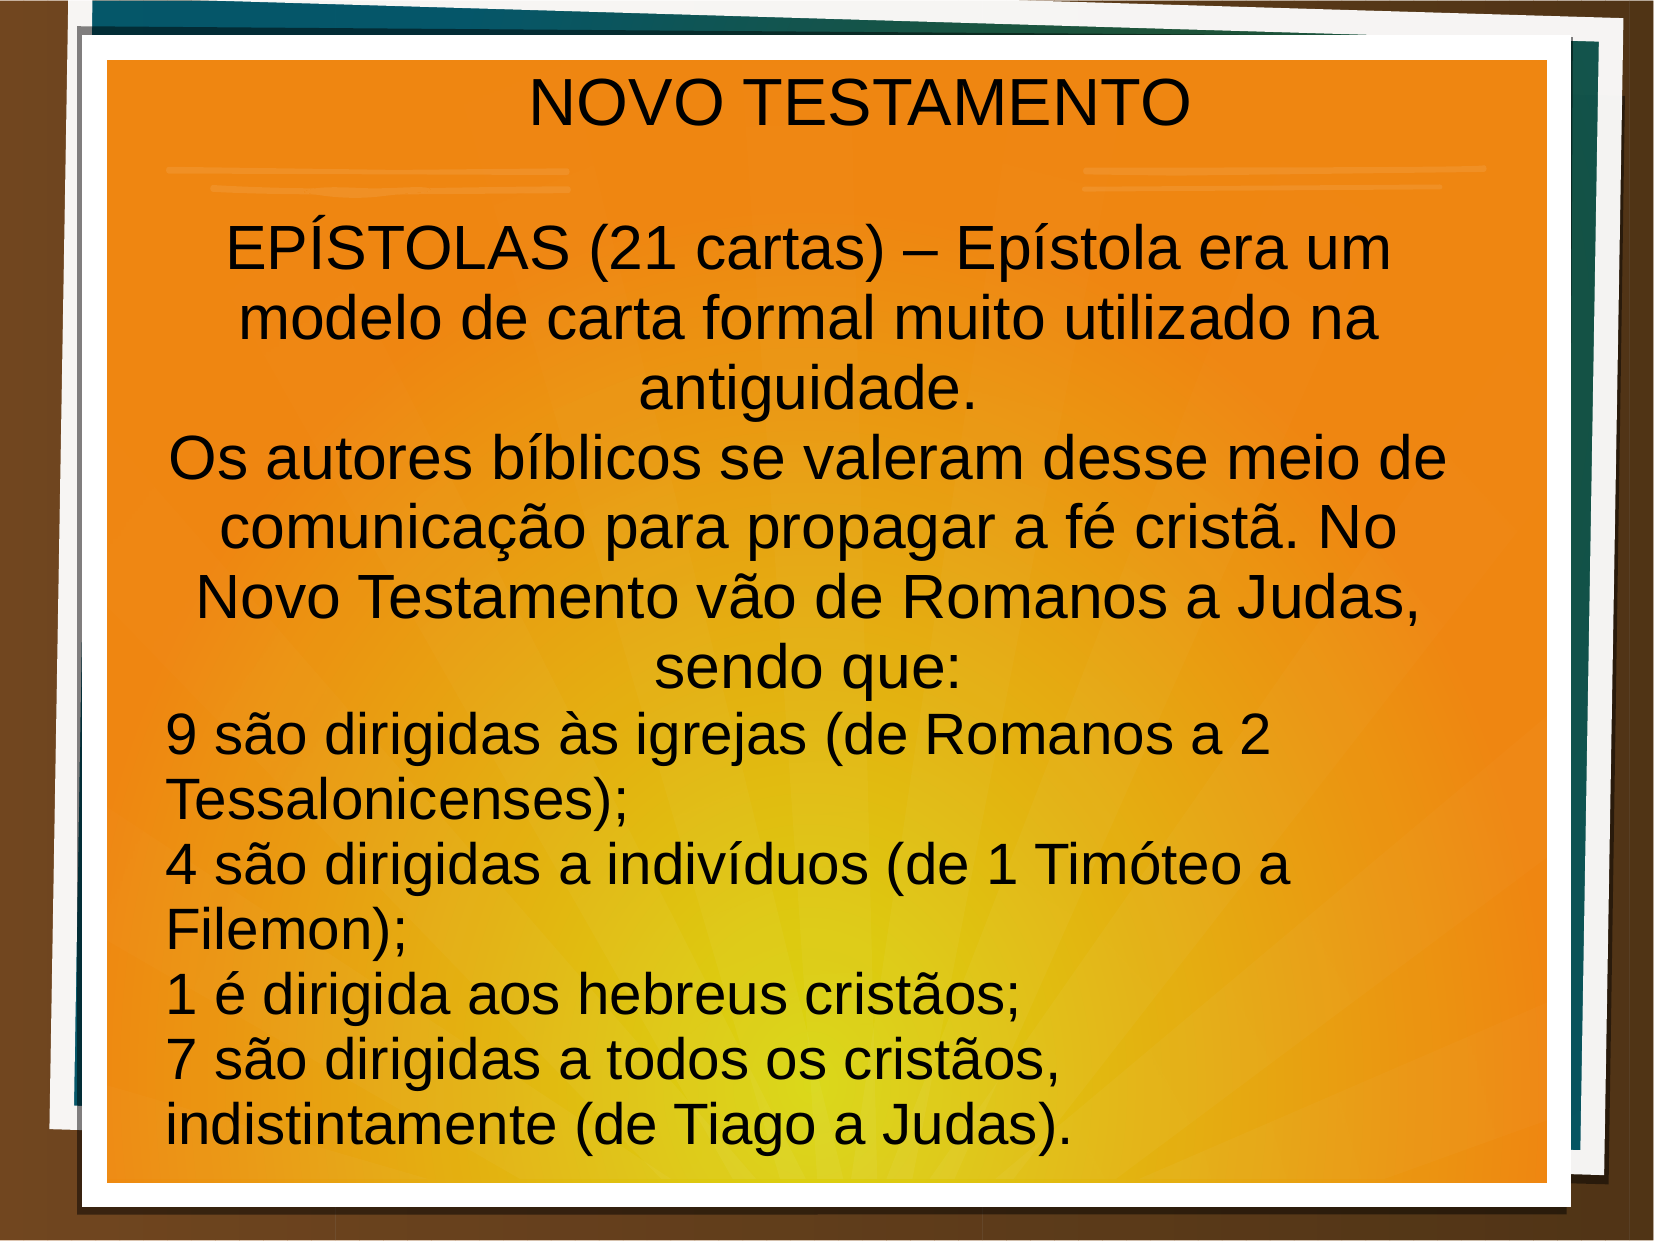

# NOVO TESTAMENTO
EPÍSTOLAS (21 cartas) – Epístola era um modelo de carta formal muito utilizado na antiguidade.
Os autores bíblicos se valeram desse meio de comunicação para propagar a fé cristã. No Novo Testamento vão de Romanos a Judas, sendo que:
9 são dirigidas às igrejas (de Romanos a 2 Tessalonicenses);
4 são dirigidas a indivíduos (de 1 Timóteo a Filemon);
1 é dirigida aos hebreus cristãos;
7 são dirigidas a todos os cristãos, indistintamente (de Tiago a Judas).